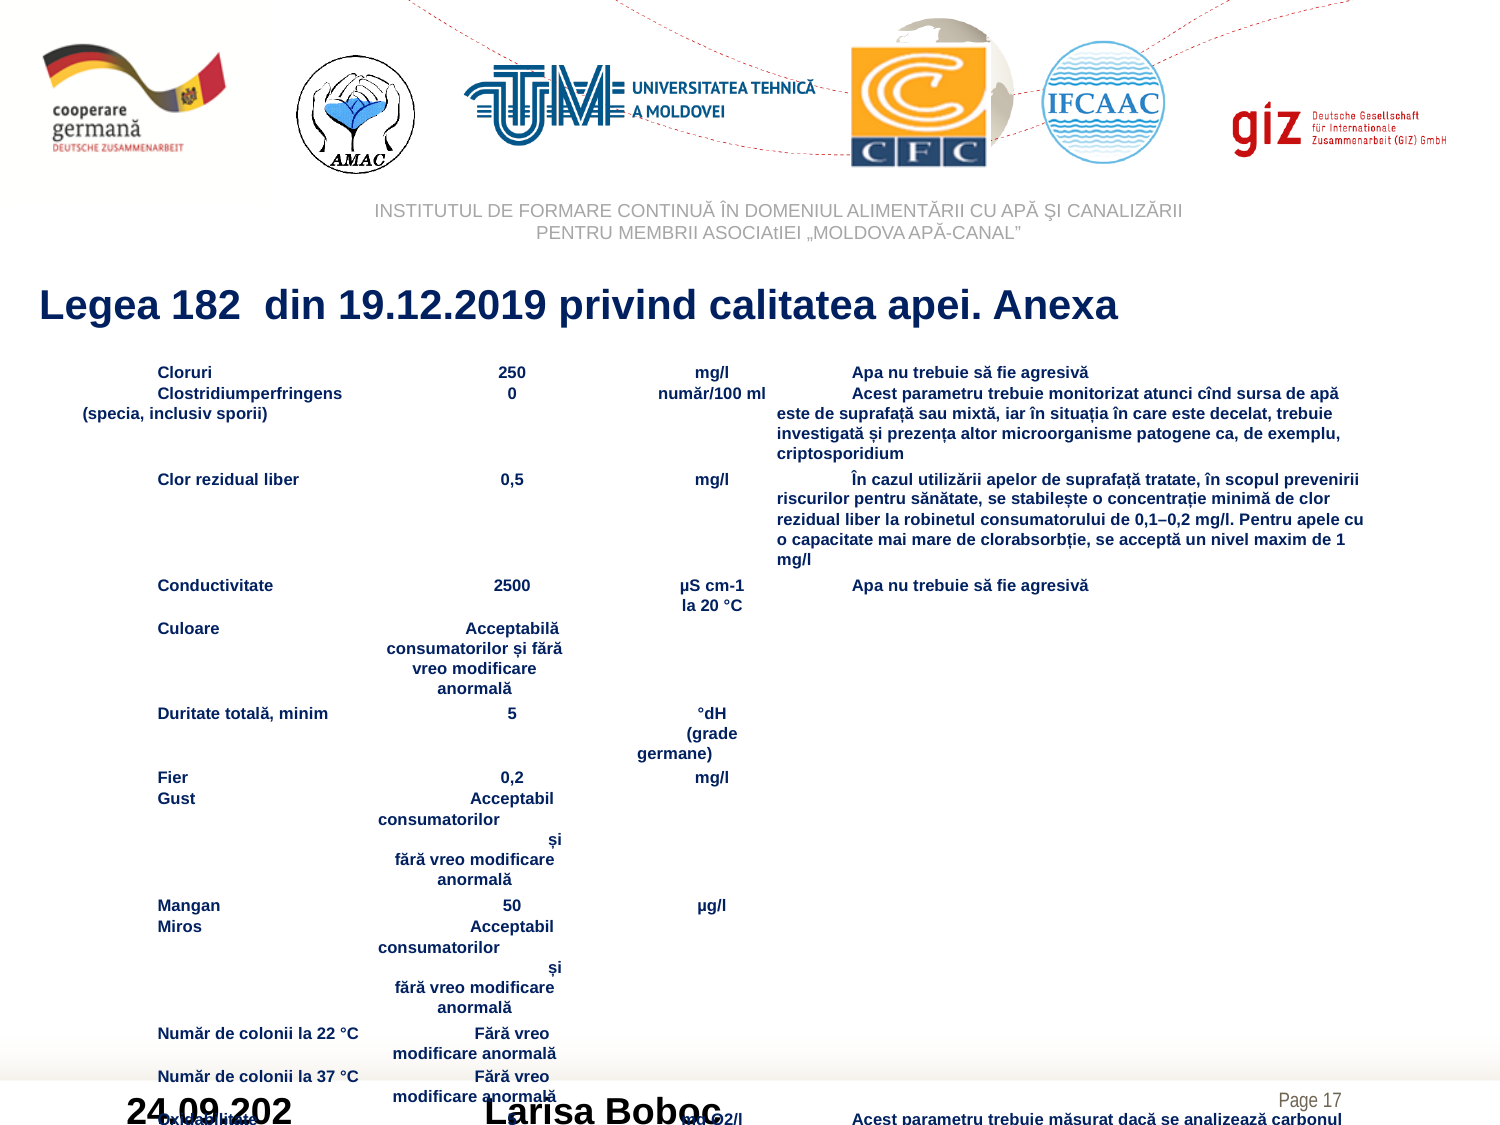

INSTITUTUL DE FORMARE CONTINUĂ ÎN DOMENIUL ALIMENTĂRII CU APĂ ŞI CANALIZĂRII
PENTRU MEMBRII ASOCIAtIEI „MOLDOVA APĂ-CANAL”
# Legea 182 din 19.12.2019 privind calitatea apei. Anexa
| Cloruri | 250 | mg/l | Apa nu trebuie să fie agresivă |
| --- | --- | --- | --- |
| Clostridiumperfringens (specia, inclusiv sporii) | 0 | număr/100 ml | Acest parametru trebuie monitorizat atunci cînd sursa de apă este de suprafață sau mixtă, iar în situația în care este decelat, trebuie investigată și prezența altor microorganisme patogene ca, de exemplu, criptosporidium |
| Clor rezidual liber | 0,5 | mg/l | În cazul utilizării apelor de suprafață tratate, în scopul prevenirii riscurilor pentru sănătate, se stabilește o concentrație minimă de clor rezidual liber la robinetul consumatorului de 0,1–0,2 mg/l. Pentru apele cu o capacitate mai mare de clorabsorbție, se acceptă un nivel maxim de 1 mg/l |
| Conductivitate | 2500 | µS cm-1 la 20 °C | Apa nu trebuie să fie agresivă |
| Culoare | Acceptabilă consumatorilor și fără vreo modificare anormală | | |
| Duritate totală, minim | 5 | °dH (grade germane) | |
| Fier | 0,2 | mg/l | |
| Gust | Acceptabil consumatorilor și fără vreo modificare anormală | | |
| Mangan | 50 | µg/l | |
| Miros | Acceptabil consumatorilor și fără vreo modificare anormală | | |
| Număr de colonii la 22 °C | Fără vreo modificare anormală | | |
| Număr de colonii la 37 °C | Fără vreo modificare anormală | | |
| Oxidabilitate | 5 | mg O2/l | Acest parametru trebuie măsurat dacă se analizează carbonul organic total |
Larisa Boboc